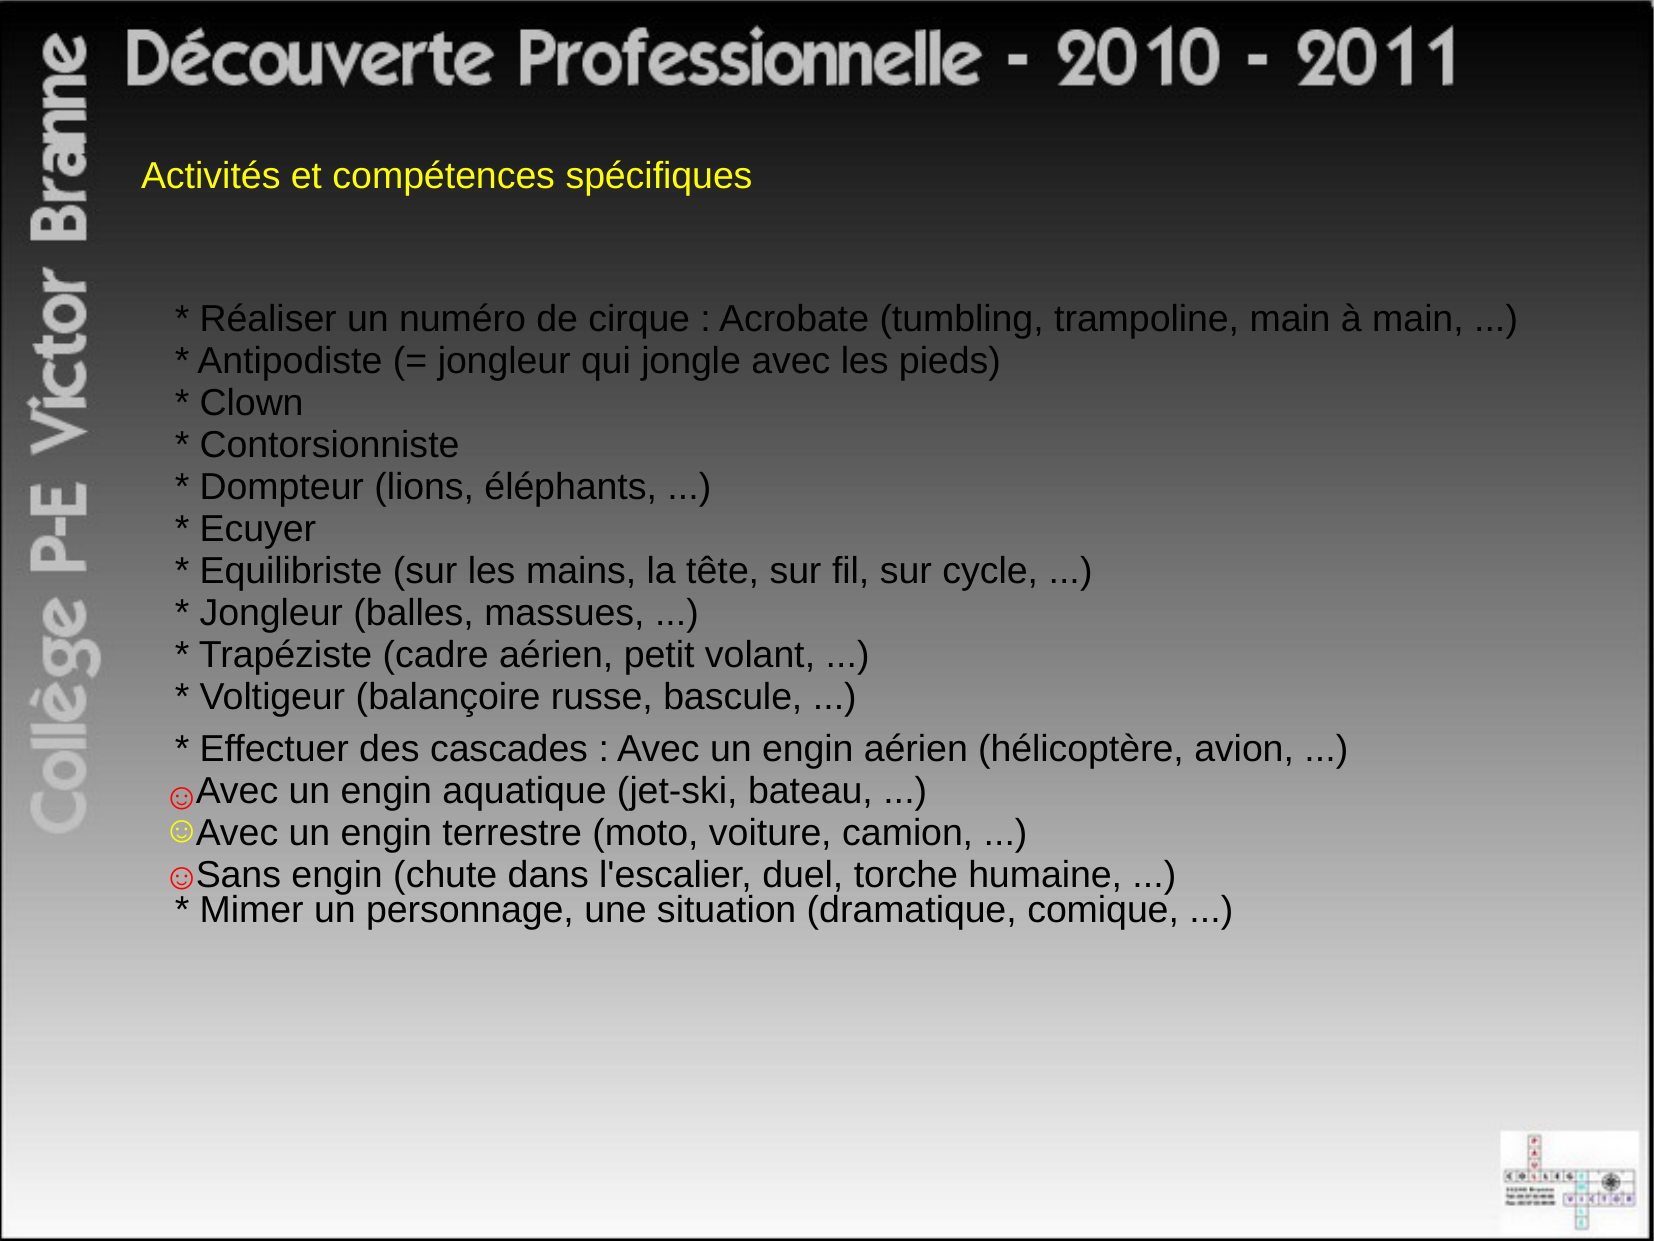

Activités et compétences spécifiques
 * Réaliser un numéro de cirque : Acrobate (tumbling, trampoline, main à main, ...)
 * Antipodiste (= jongleur qui jongle avec les pieds)
 * Clown
 * Contorsionniste
 * Dompteur (lions, éléphants, ...)
 * Ecuyer
 * Equilibriste (sur les mains, la tête, sur fil, sur cycle, ...)
 * Jongleur (balles, massues, ...)
 * Trapéziste (cadre aérien, petit volant, ...)
 * Voltigeur (balançoire russe, bascule, ...)
 * Effectuer des cascades : Avec un engin aérien (hélicoptère, avion, ...)
 Avec un engin aquatique (jet-ski, bateau, ...)
 Avec un engin terrestre (moto, voiture, camion, ...)
 Sans engin (chute dans l'escalier, duel, torche humaine, ...)
☺
 * Mimer un personnage, une situation (dramatique, comique, ...)
☺
☺